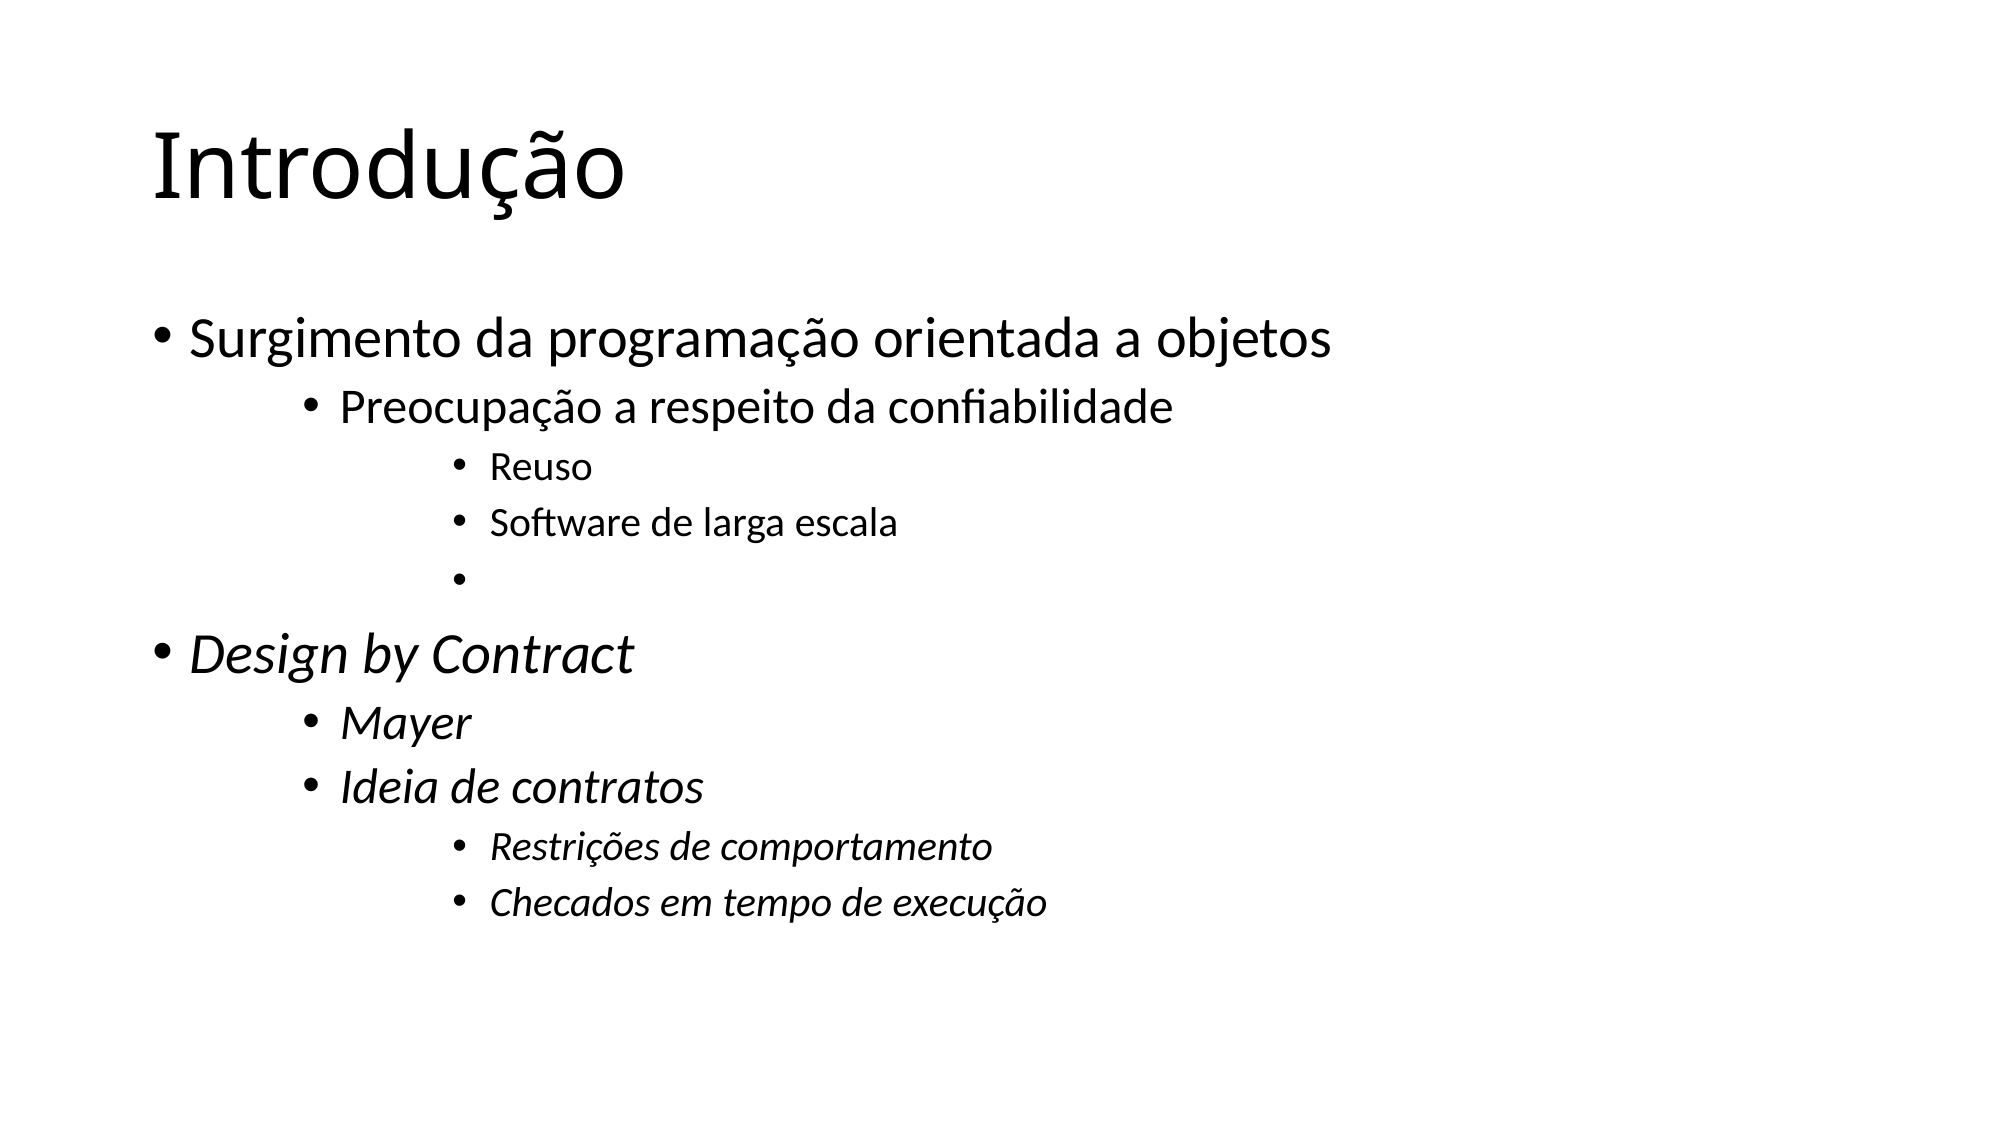

# Introdução
Surgimento da programação orientada a objetos
Preocupação a respeito da confiabilidade
Reuso
Software de larga escala
Design by Contract
Mayer
Ideia de contratos
Restrições de comportamento
Checados em tempo de execução